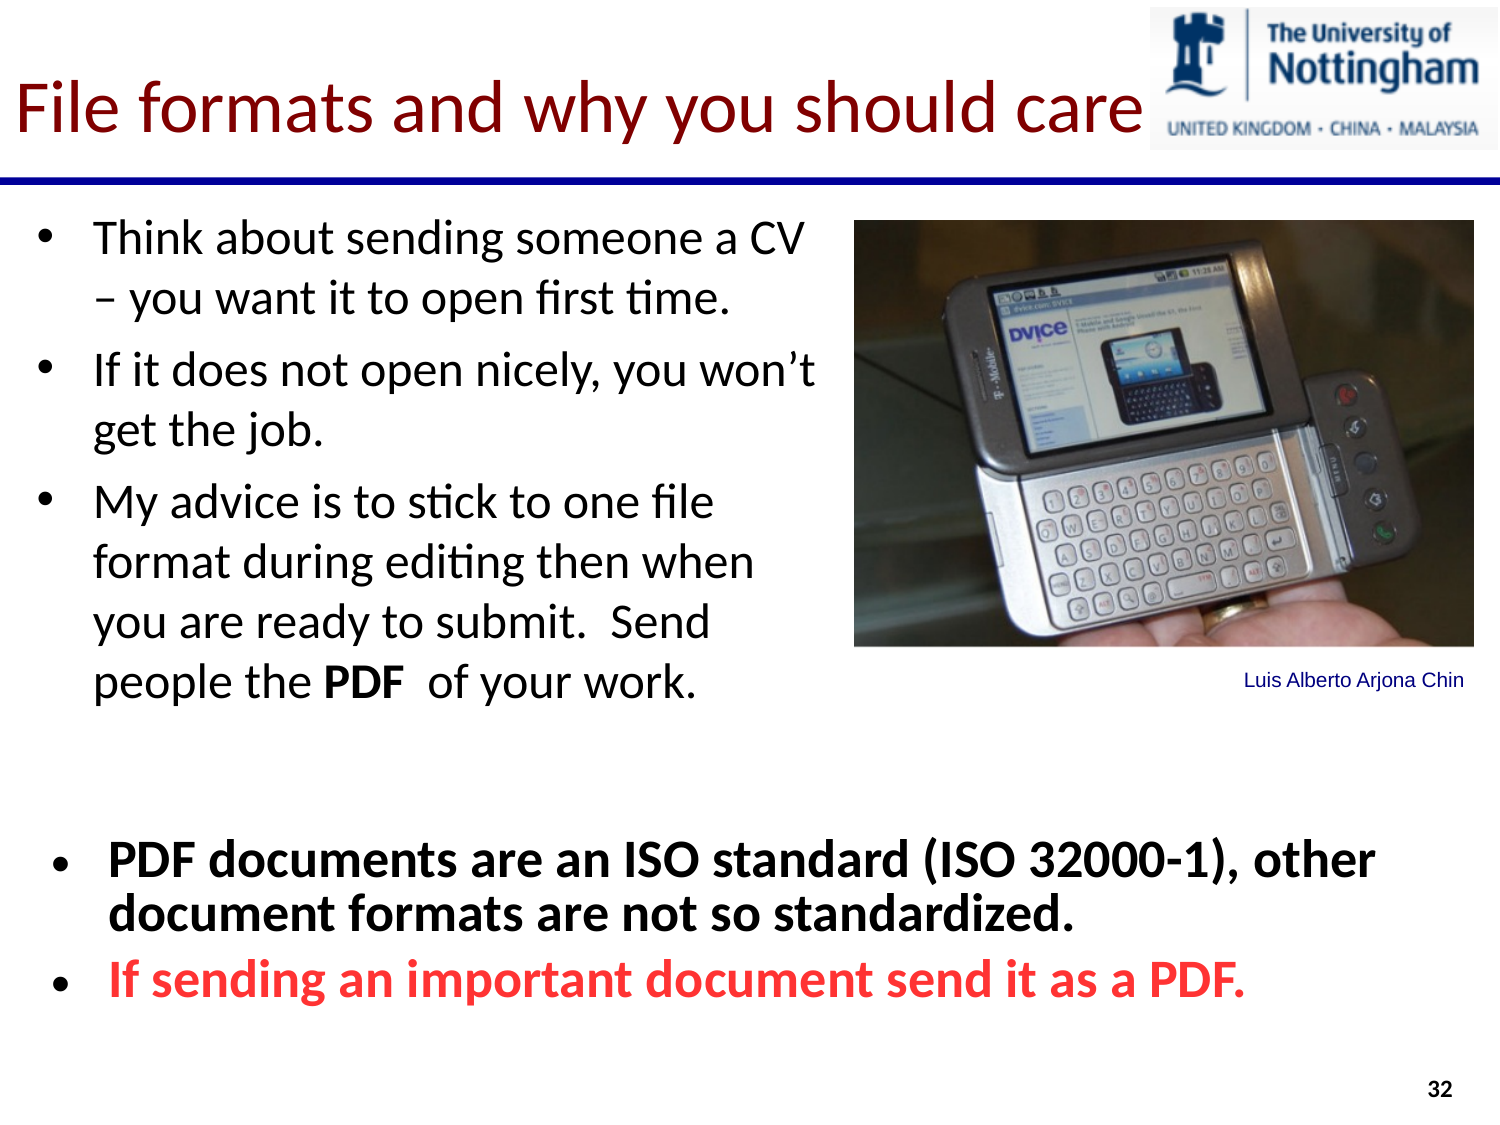

# File formats and why you should care
Think about sending someone a CV – you want it to open first time.
If it does not open nicely, you won’t get the job.
My advice is to stick to one file format during editing then when you are ready to submit. Send people the PDF of your work.
Luis Alberto Arjona Chin
PDF documents are an ISO standard (ISO 32000-1), other document formats are not so standardized.
If sending an important document send it as a PDF.